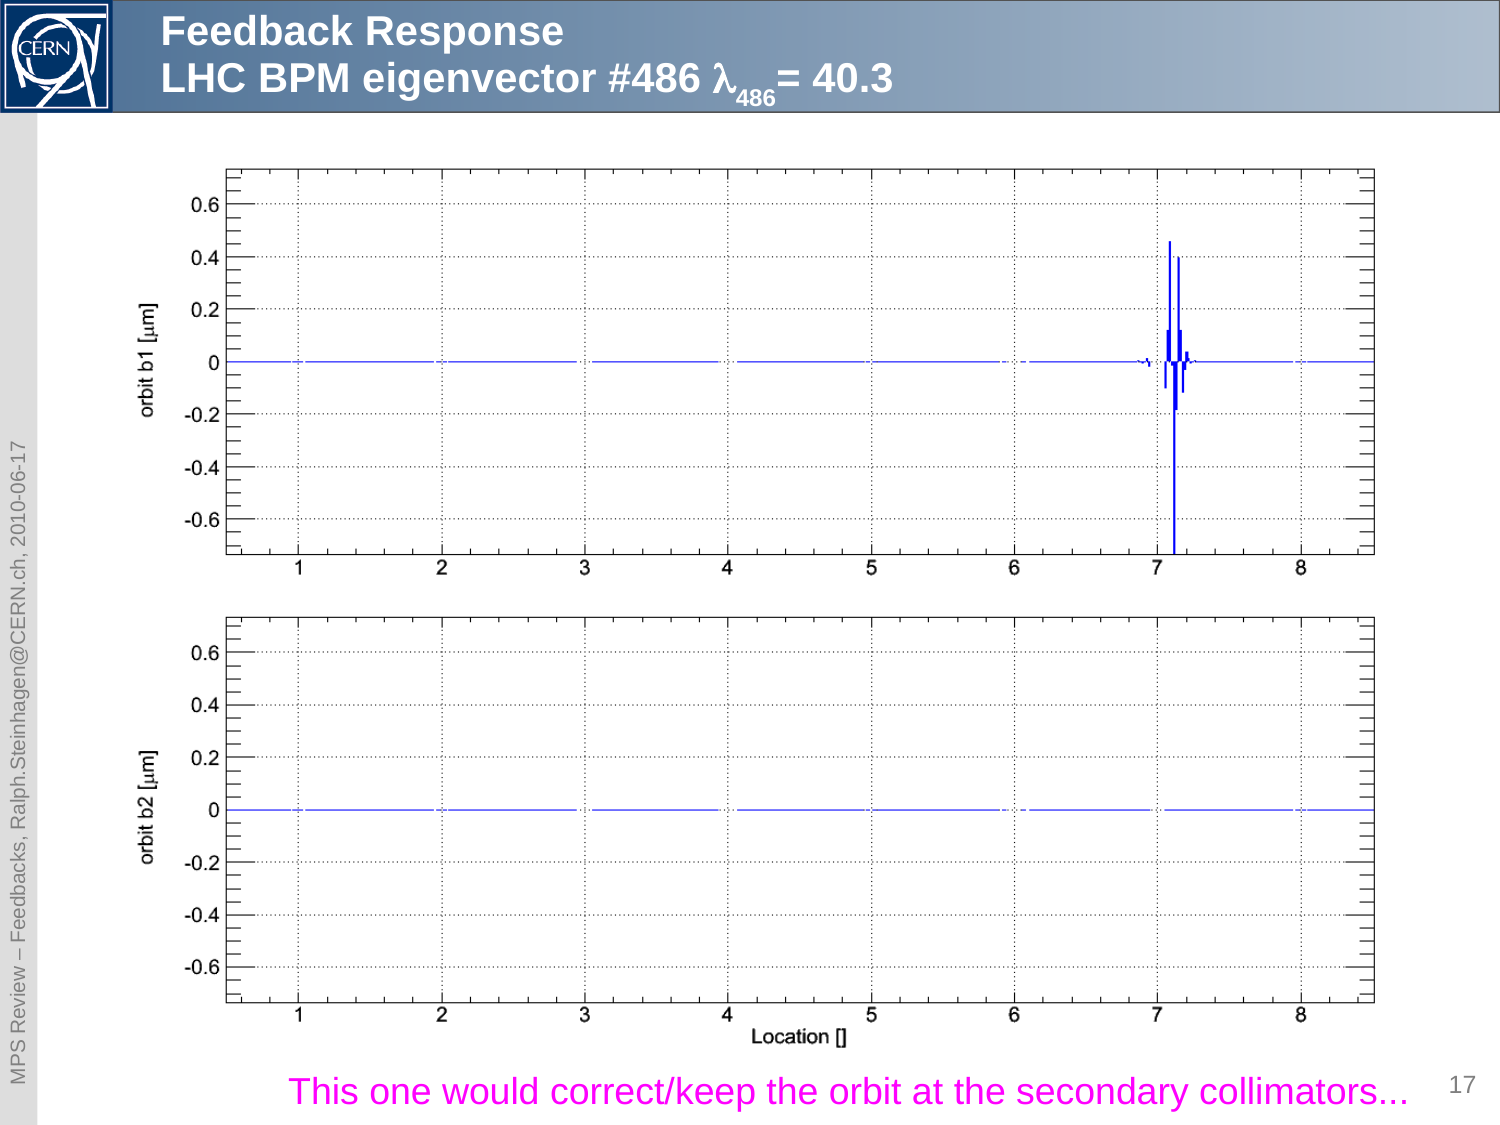

# Feedback Response LHC BPM eigenvector #486 l486= 40.3
This one would correct/keep the orbit at the secondary collimators...